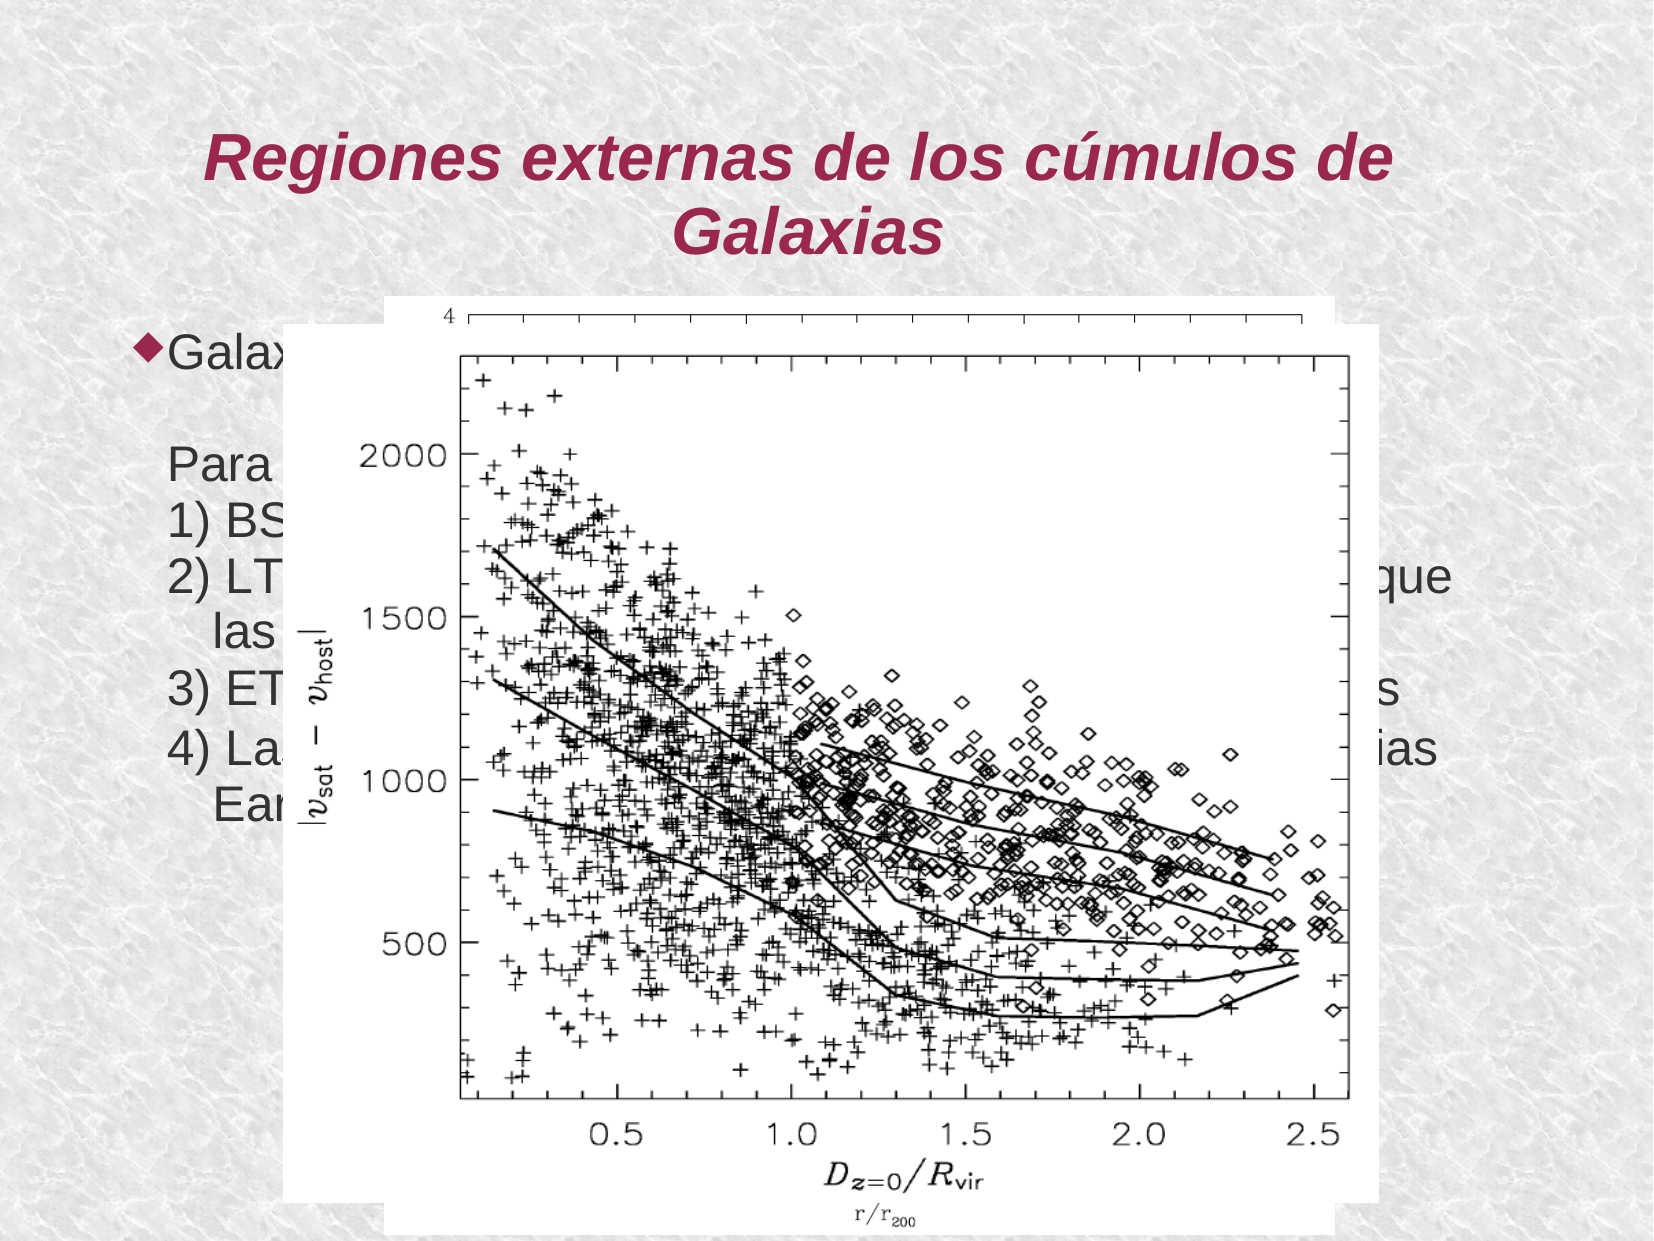

# Regiones externas de los cúmulos de Galaxias
Galaxias Backsplash (Muriel & Coenda):
Para una dada M*:
1) BS son sistemáticamente mas viejas que las HV
2) LT-BS han formado recientemente menos estrellas que las LT-HV
3) ET-BS son levemente mas chicas y con m mayores
4) Las galaxias BS tienen una mayor fracción de galaxias Early-type